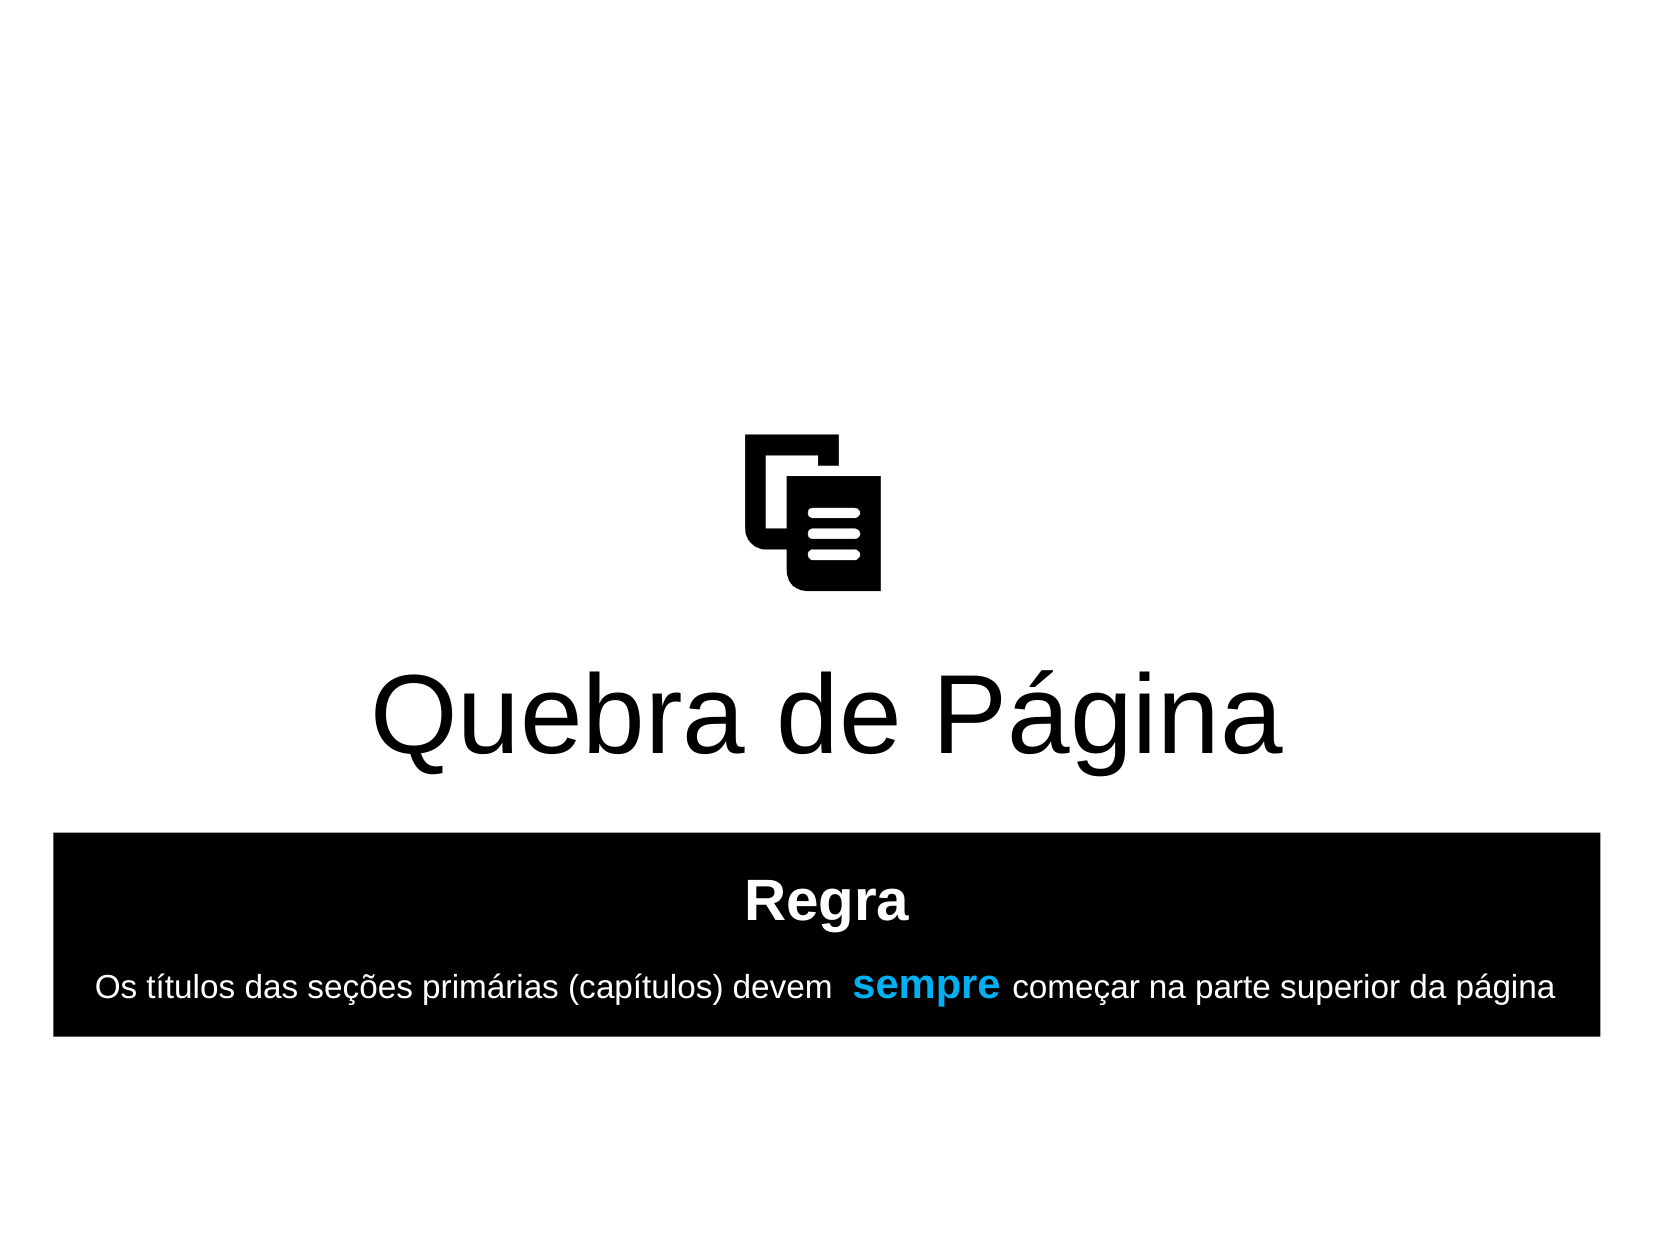

# Quebra de Página
Regra
Os títulos das seções primárias (capítulos) devem sempre começar na parte superior da página